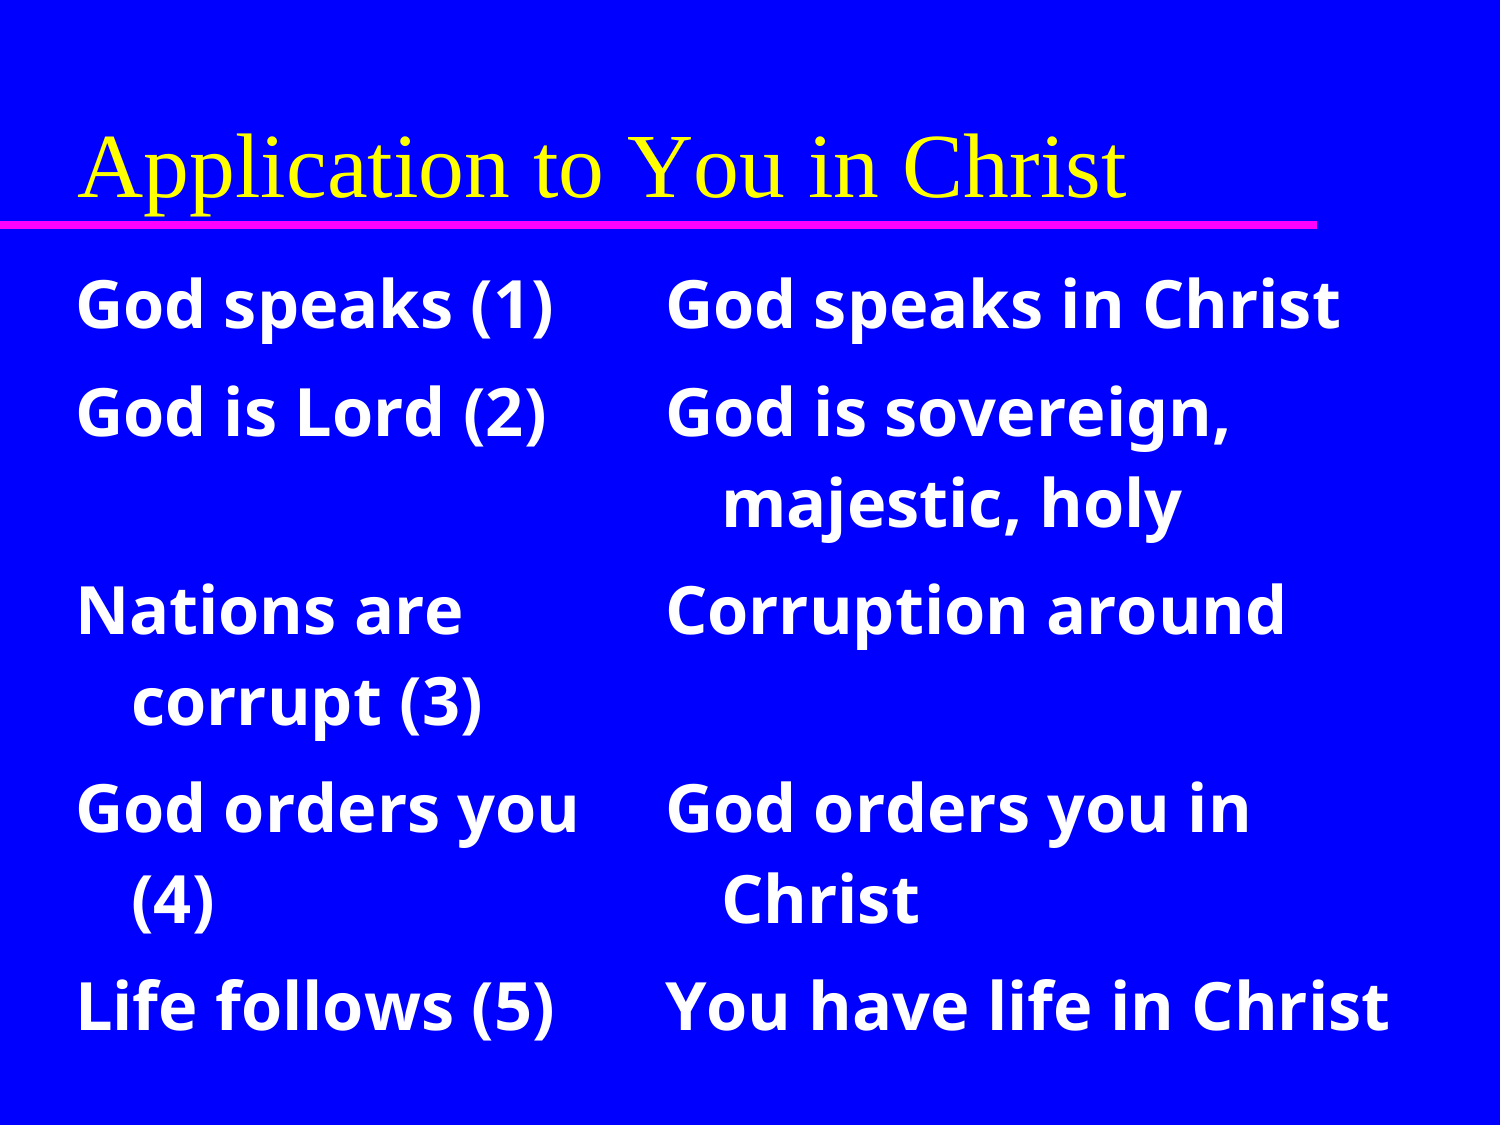

Application to You in Christ
God speaks (1)
God is Lord (2)
Nations are corrupt (3)
God orders you (4)
Life follows (5)
# God speaks in Christ
God is sovereign, majestic, holy
Corruption around
God orders you in Christ
You have life in Christ